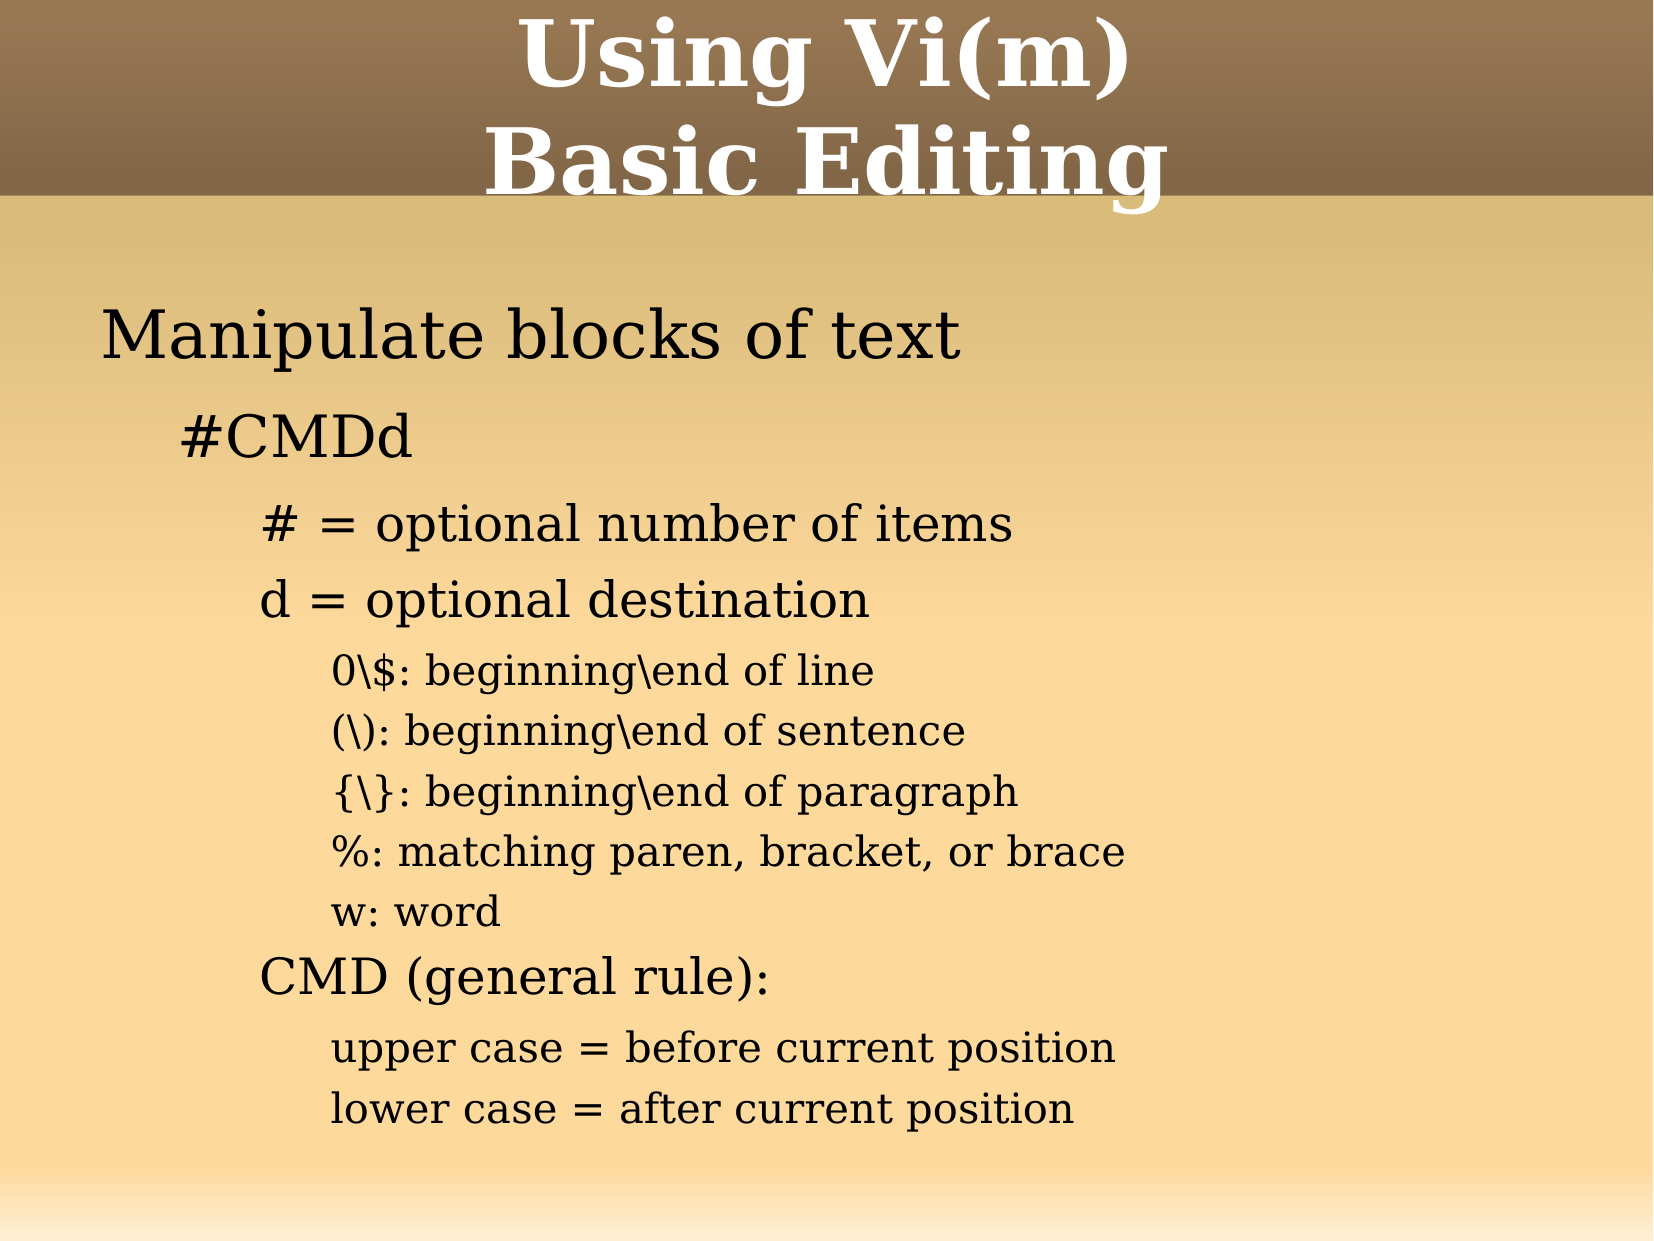

# Using Vi(m) Basic Editing
Manipulate blocks of text
#CMDd
# = optional number of items
d = optional destination
0\$: beginning\end of line
(\): beginning\end of sentence
{\}: beginning\end of paragraph
%: matching paren, bracket, or brace
w: word
CMD (general rule):
upper case = before current position
lower case = after current position